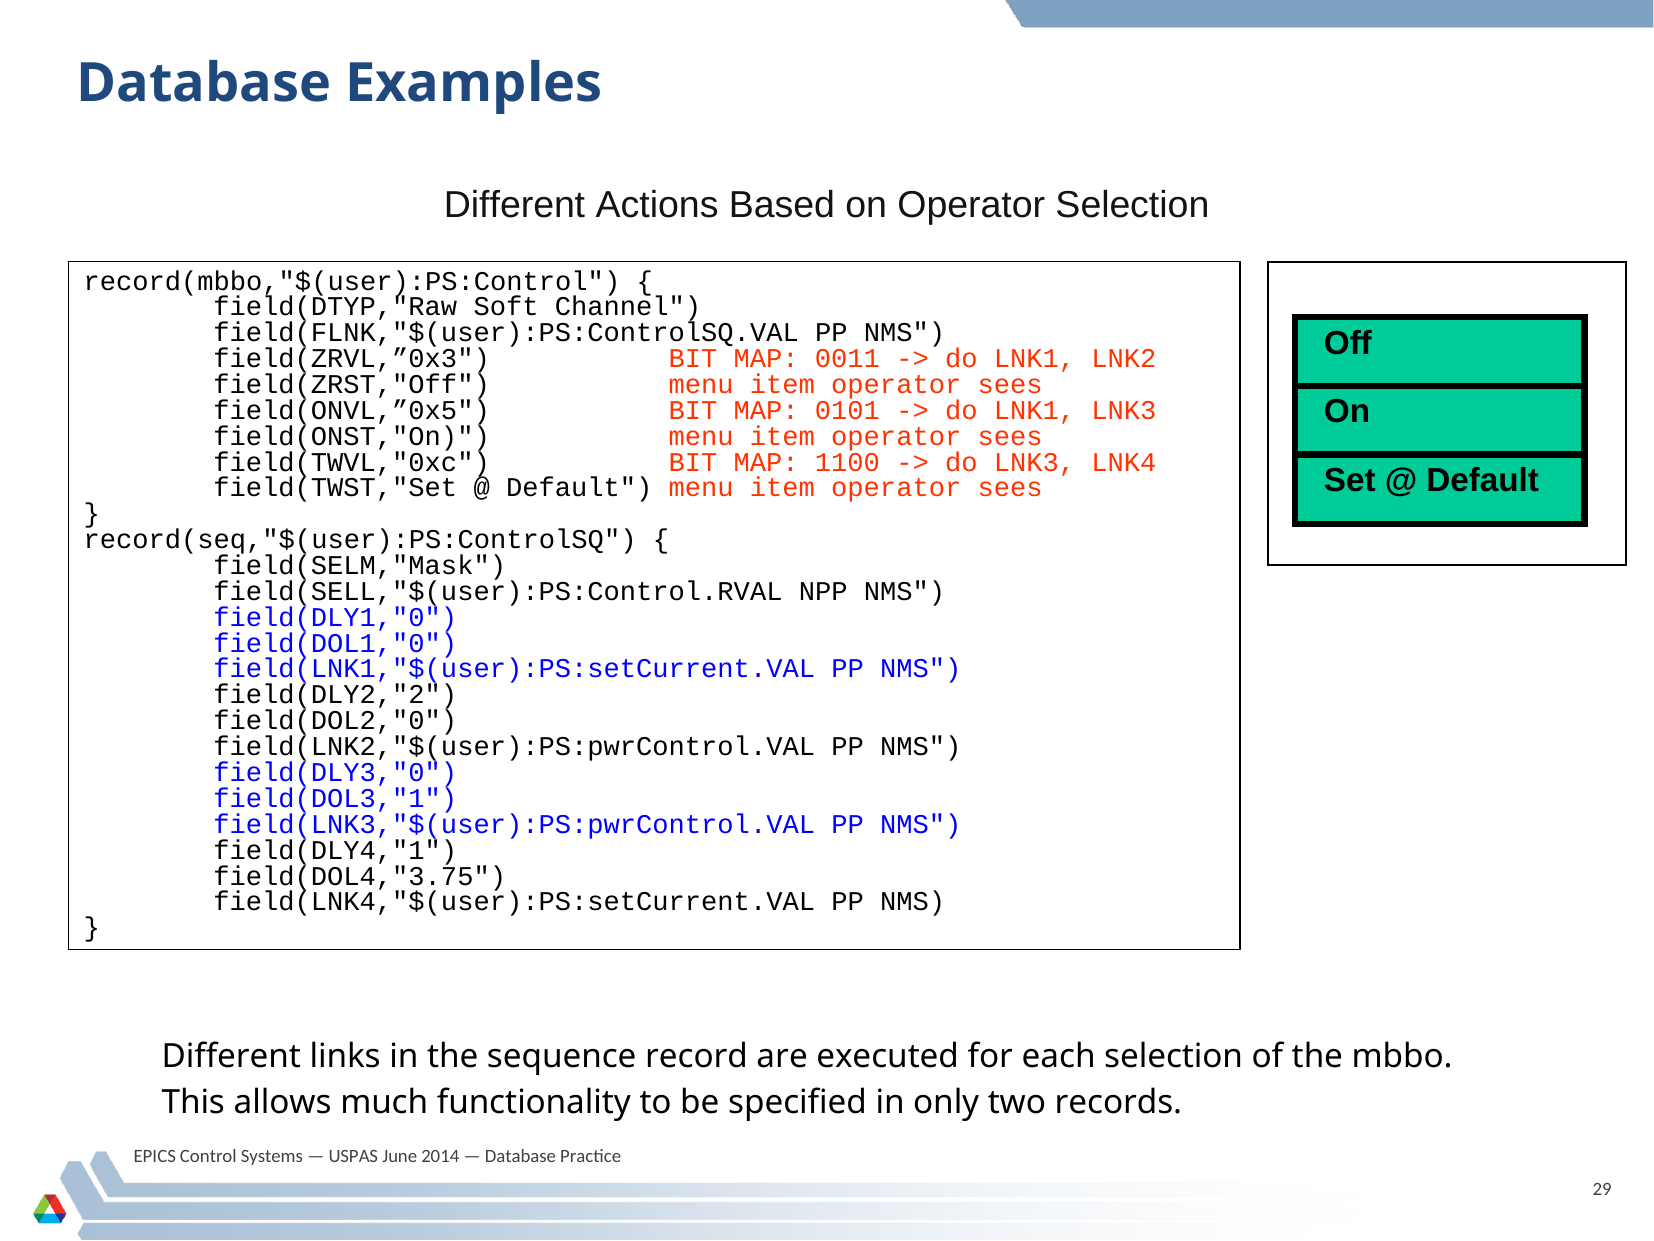

# Database Examples
Different Actions Based on Operator Selection
record(mbbo,"$(user):PS:Control") {
 field(DTYP,"Raw Soft Channel")
 field(FLNK,"$(user):PS:ControlSQ.VAL PP NMS")
 field(ZRVL,”0x3") BIT MAP: 0011 -> do LNK1, LNK2
 field(ZRST,"Off") menu item operator sees
 field(ONVL,”0x5") BIT MAP: 0101 -> do LNK1, LNK3
 field(ONST,"On)") menu item operator sees
 field(TWVL,"0xc") BIT MAP: 1100 -> do LNK3, LNK4
 field(TWST,"Set @ Default") menu item operator sees
}
record(seq,"$(user):PS:ControlSQ") {
 field(SELM,"Mask")
 field(SELL,"$(user):PS:Control.RVAL NPP NMS")
 field(DLY1,"0")
 field(DOL1,"0")
 field(LNK1,"$(user):PS:setCurrent.VAL PP NMS")
 field(DLY2,"2")
 field(DOL2,"0")
 field(LNK2,"$(user):PS:pwrControl.VAL PP NMS")
 field(DLY3,"0")
 field(DOL3,"1")
 field(LNK3,"$(user):PS:pwrControl.VAL PP NMS")
 field(DLY4,"1")
 field(DOL4,"3.75")
 field(LNK4,"$(user):PS:setCurrent.VAL PP NMS)
}
Off
On
Set @ Default
Different links in the sequence record are executed for each selection of the mbbo. This allows much functionality to be specified in only two records.
EPICS Control Systems — USPAS June 2014 — Database Practice
29